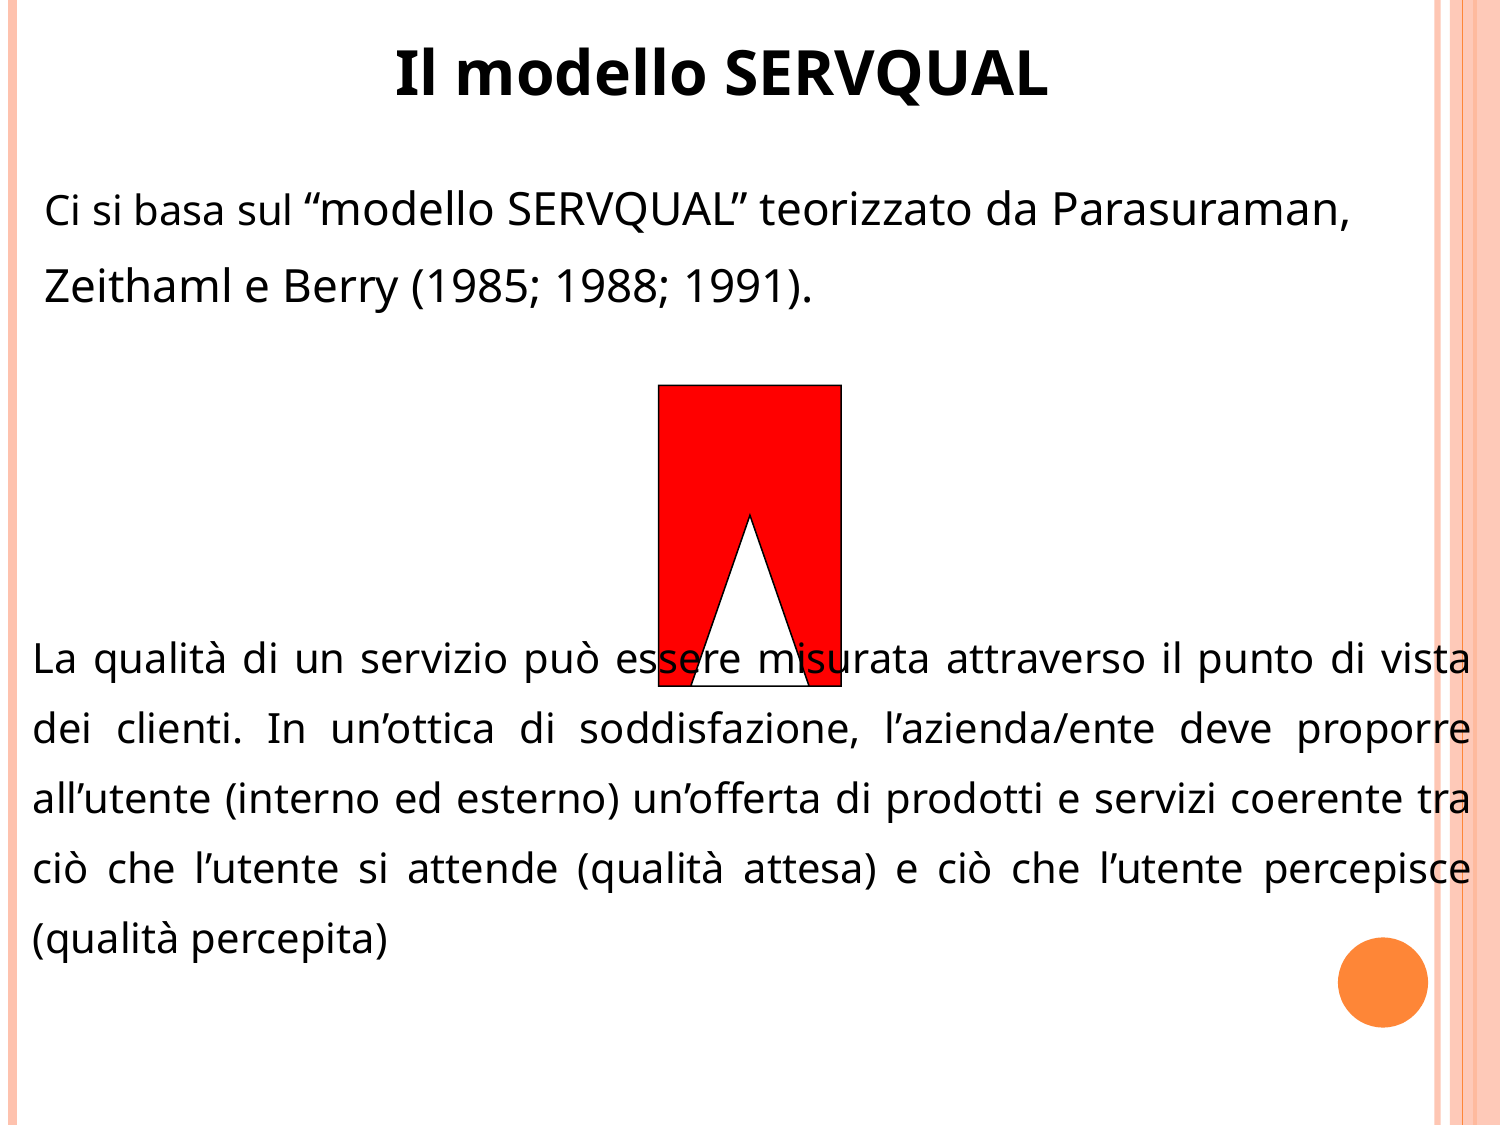

Il modello SERVQUAL
Ci si basa sul “modello SERVQUAL” teorizzato da Parasuraman, Zeithaml e Berry (1985; 1988; 1991).
La qualità di un servizio può essere misurata attraverso il punto di vista dei clienti. In un’ottica di soddisfazione, l’azienda/ente deve proporre all’utente (interno ed esterno) un’offerta di prodotti e servizi coerente tra ciò che l’utente si attende (qualità attesa) e ciò che l’utente percepisce (qualità percepita)